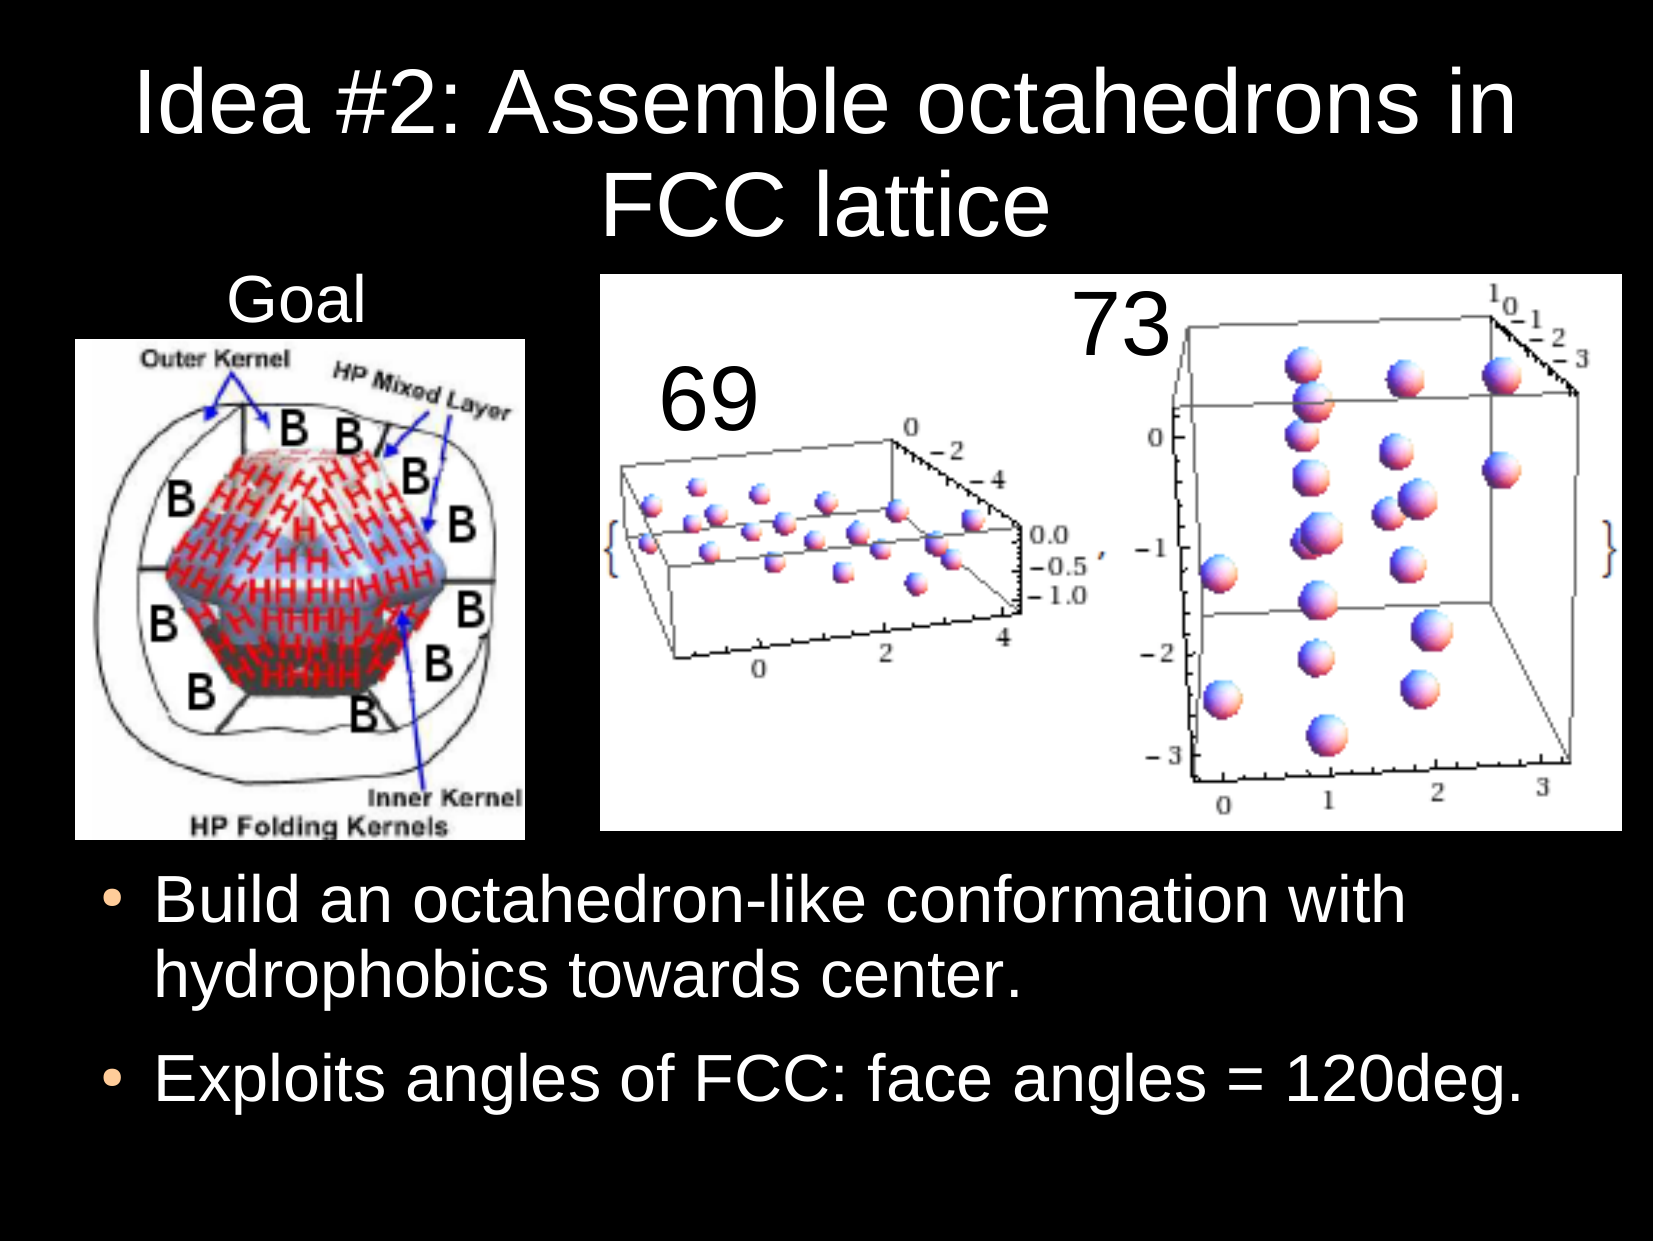

# Idea #2: Assemble octahedrons in FCC lattice
Goal
73
69
Build an octahedron-like conformation with hydrophobics towards center.
Exploits angles of FCC: face angles = 120deg.